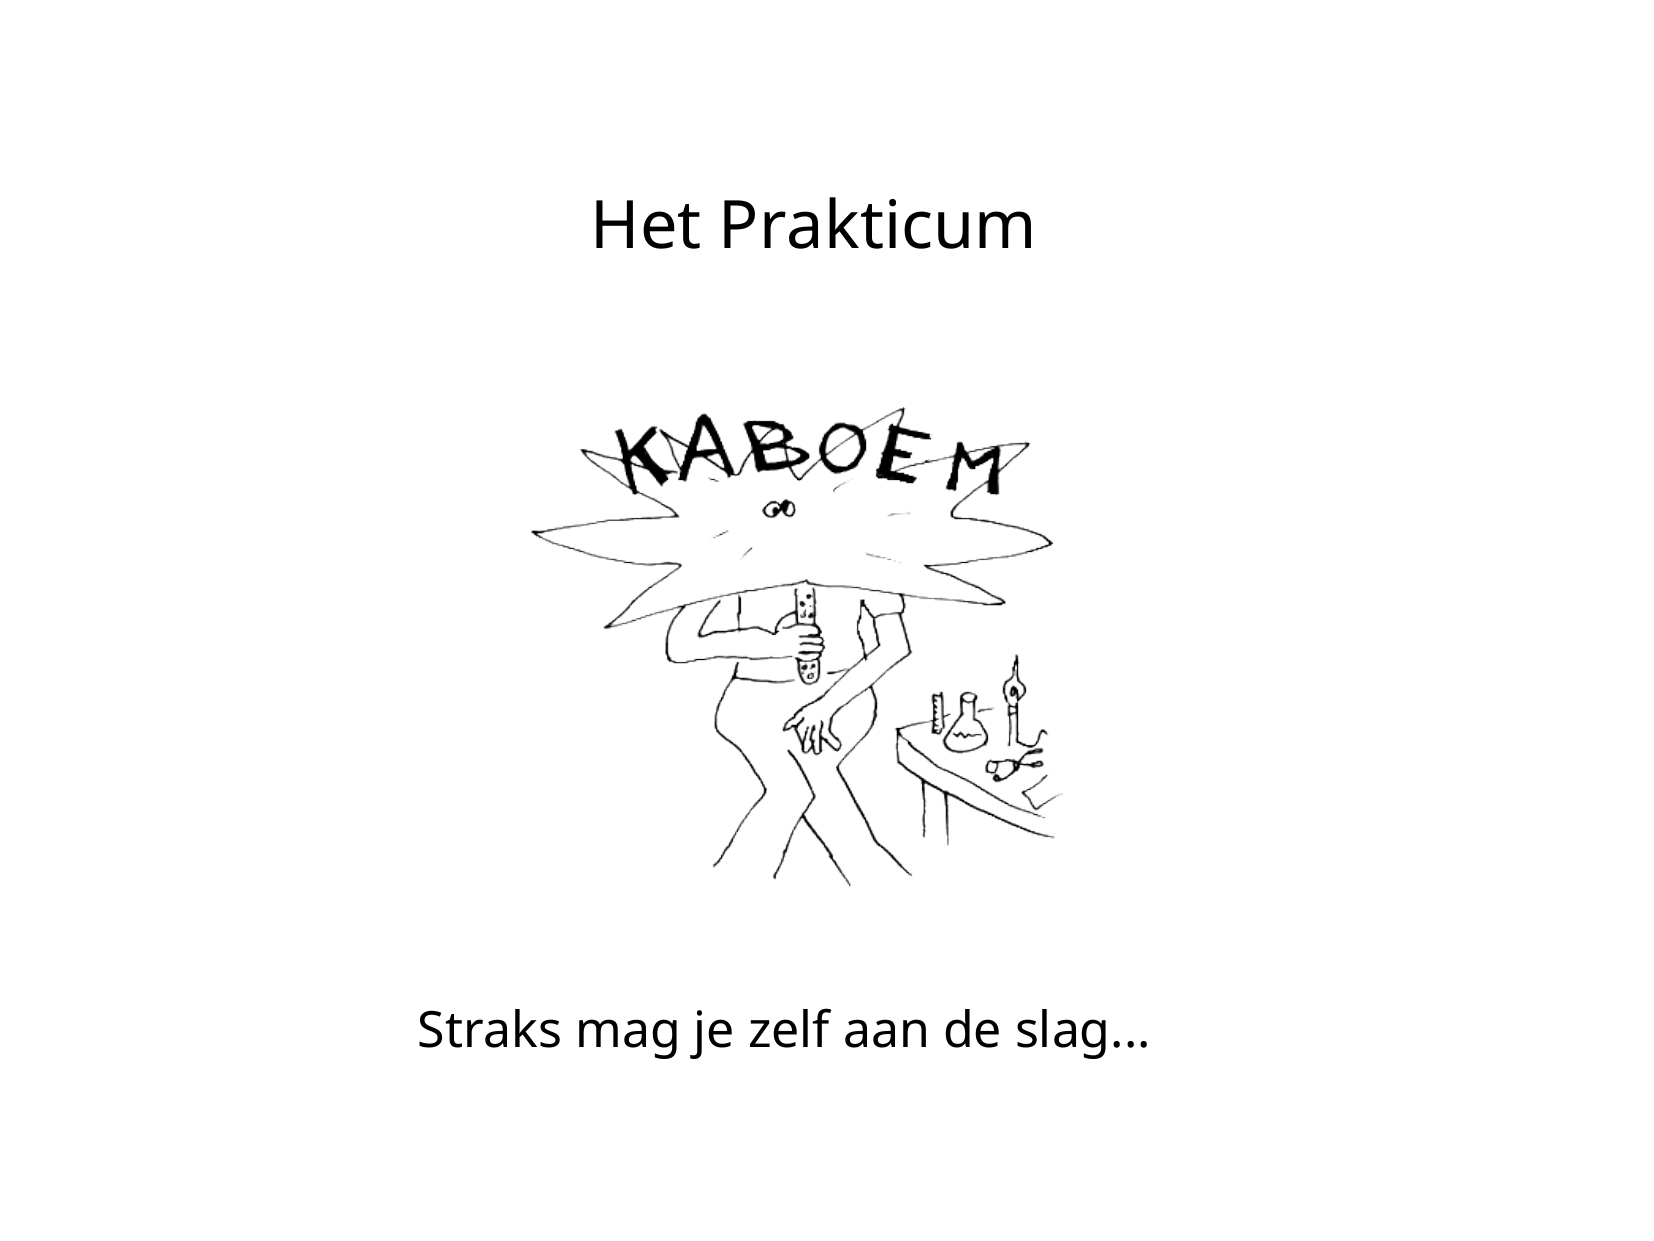

Het Prakticum
Straks mag je zelf aan de slag...